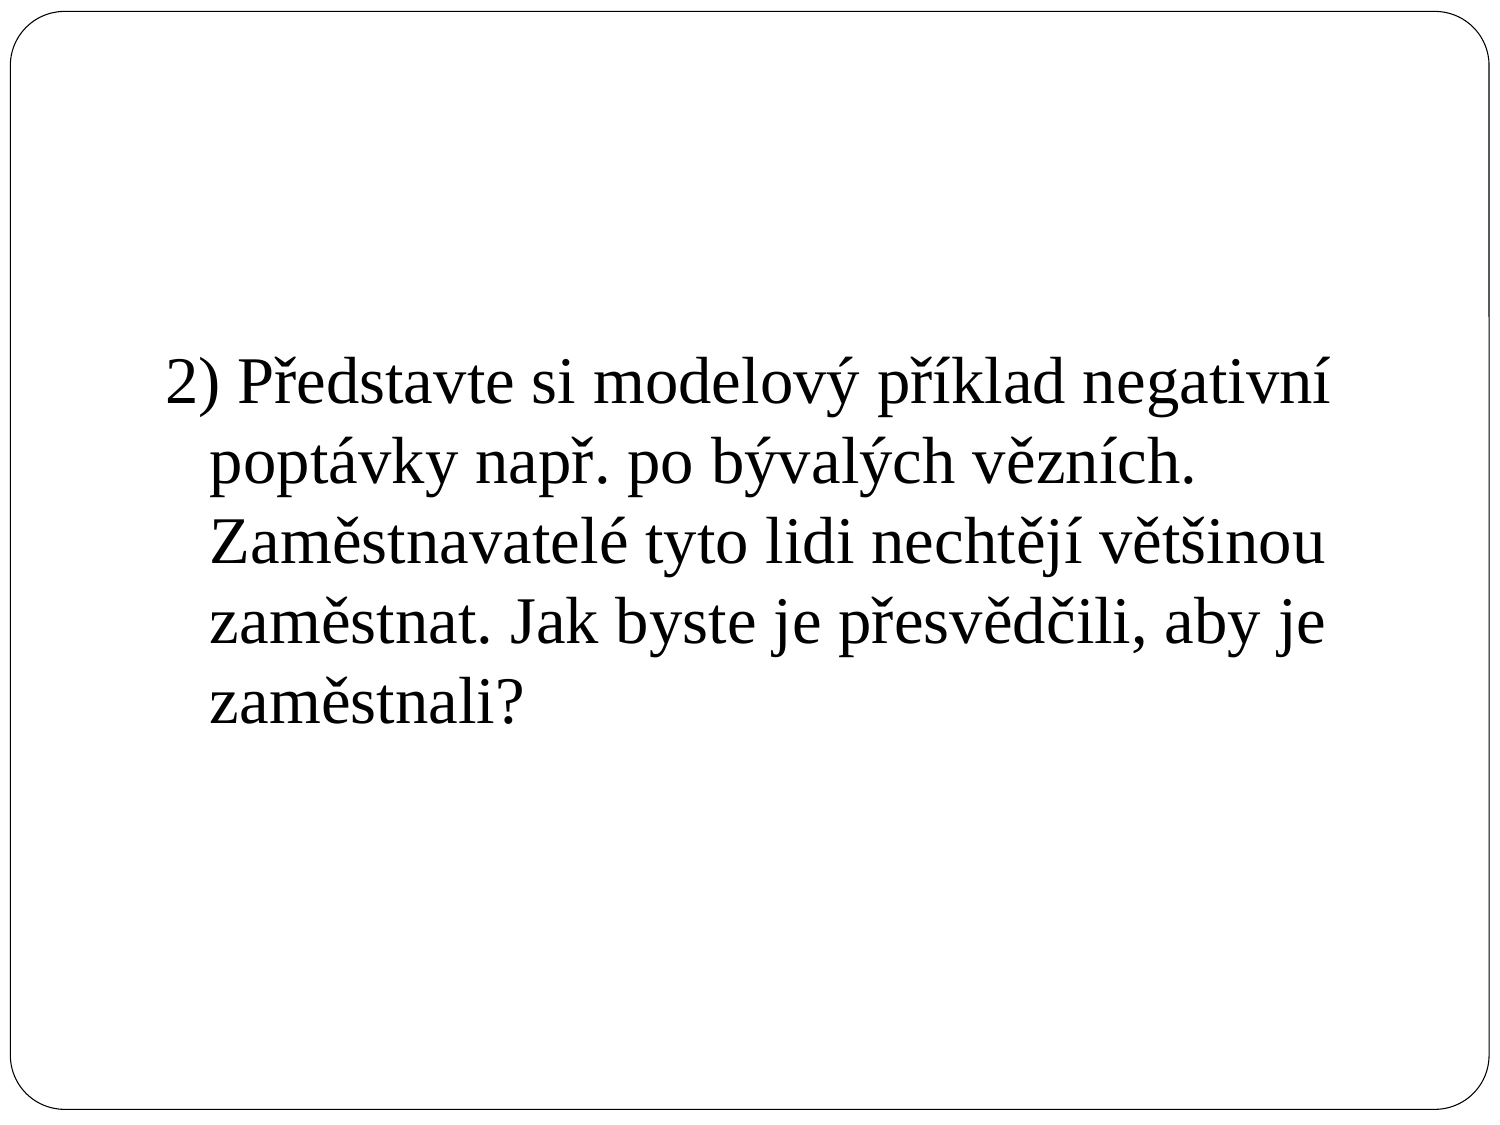

# 2) Představte si modelový příklad negativní poptávky např. po bývalých vězních. Zaměstnavatelé tyto lidi nechtějí většinou zaměstnat. Jak byste je přesvědčili, aby je zaměstnali?